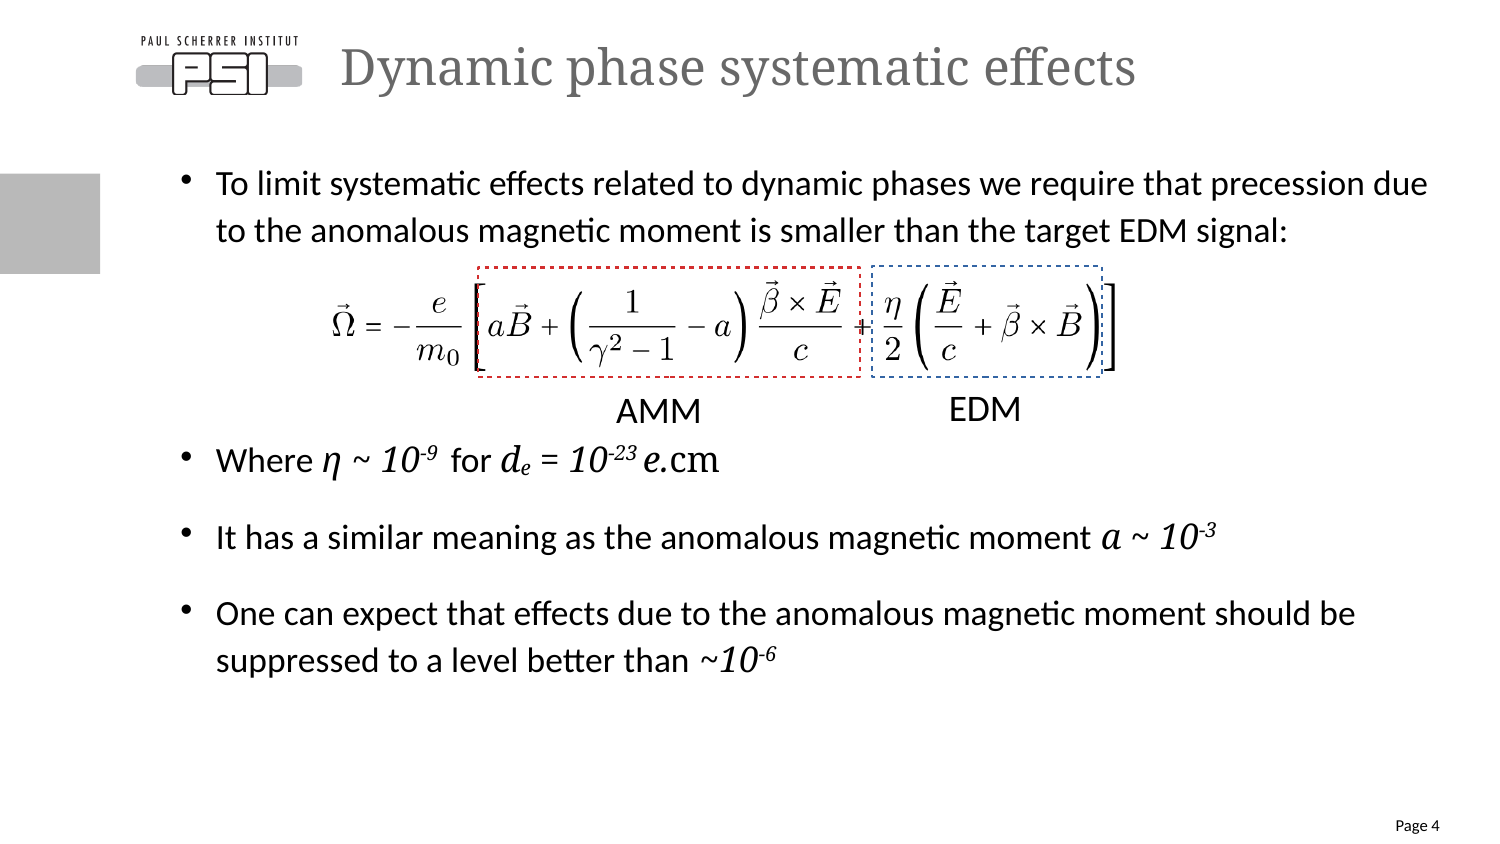

Dynamic phase systematic effects
# To limit systematic effects related to dynamic phases we require that precession due to the anomalous magnetic moment is smaller than the target EDM signal:
Where η ~ 10-9 for de = 10-23 e.cm
It has a similar meaning as the anomalous magnetic moment a ~ 10-3
One can expect that effects due to the anomalous magnetic moment should be suppressed to a level better than ~10-6
EDM
AMM
Page